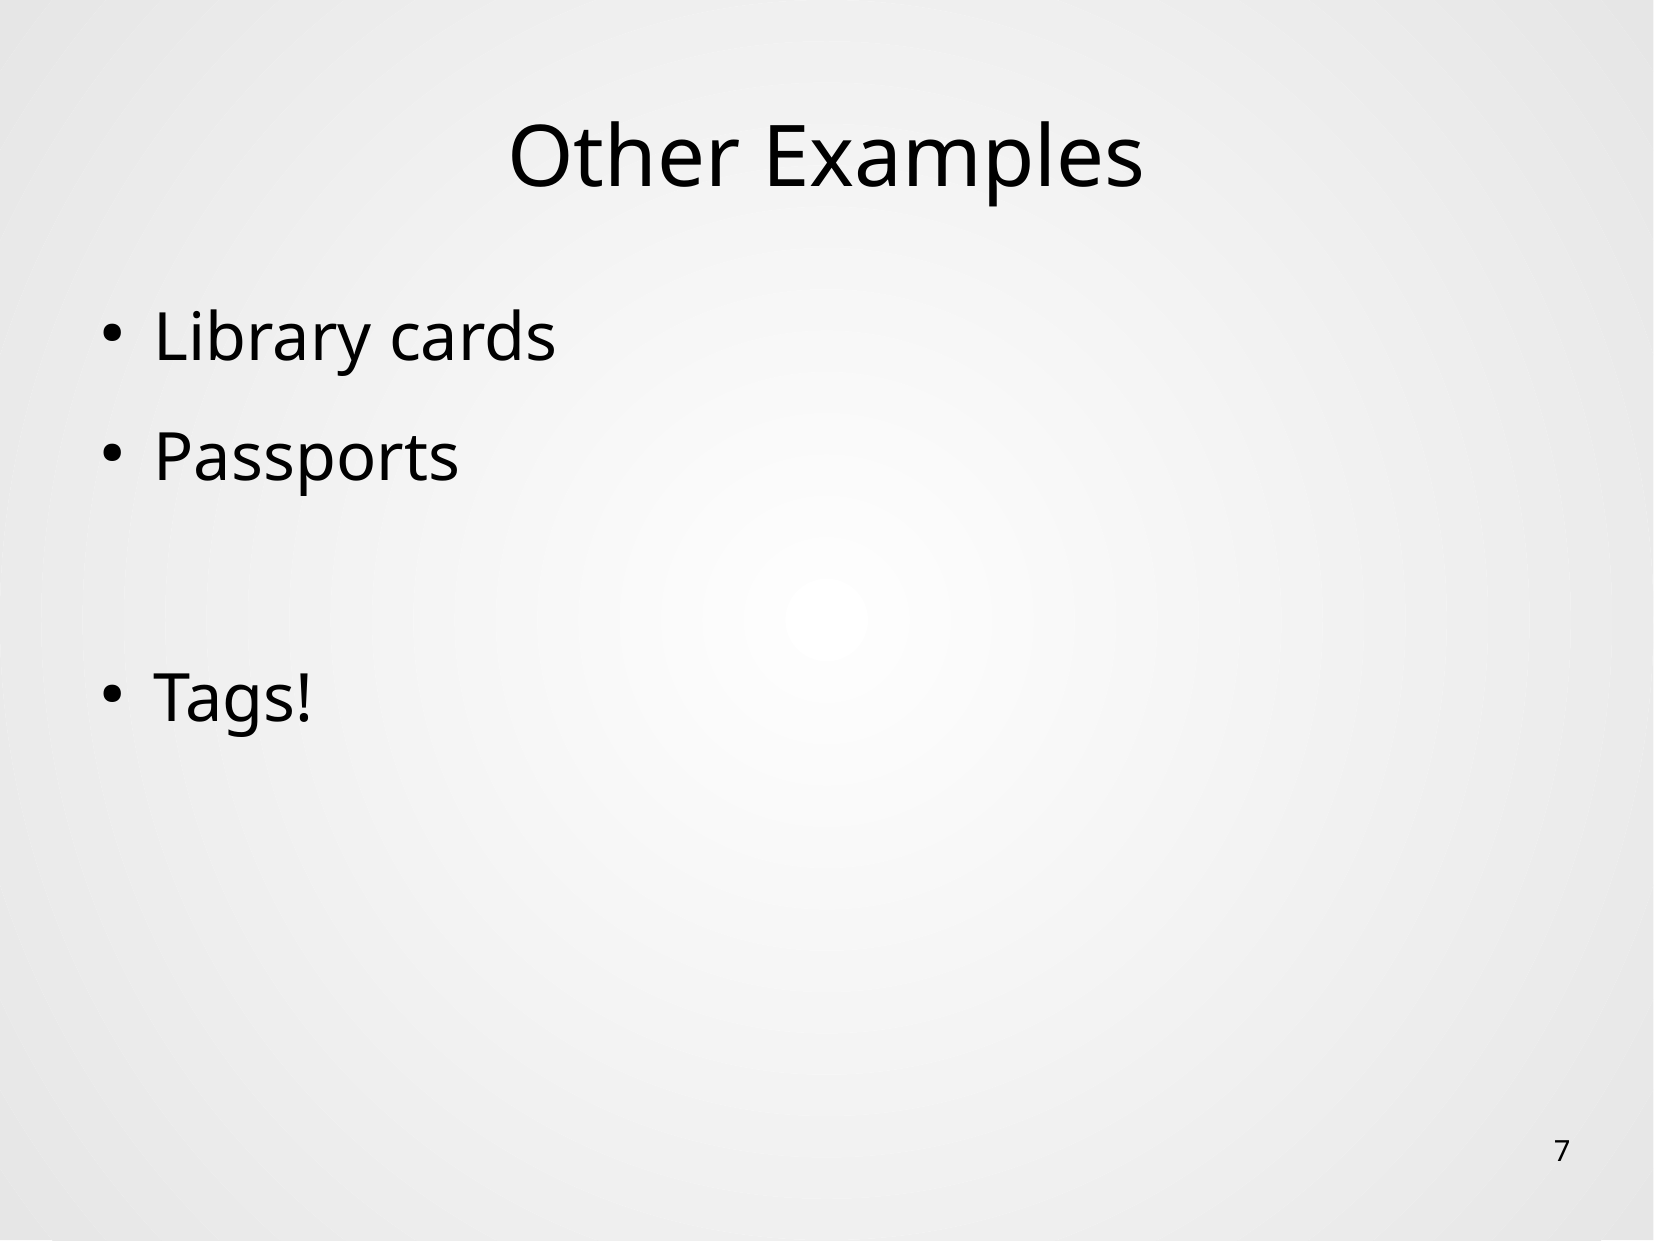

# Other Examples
Library cards
Passports
Tags!
7